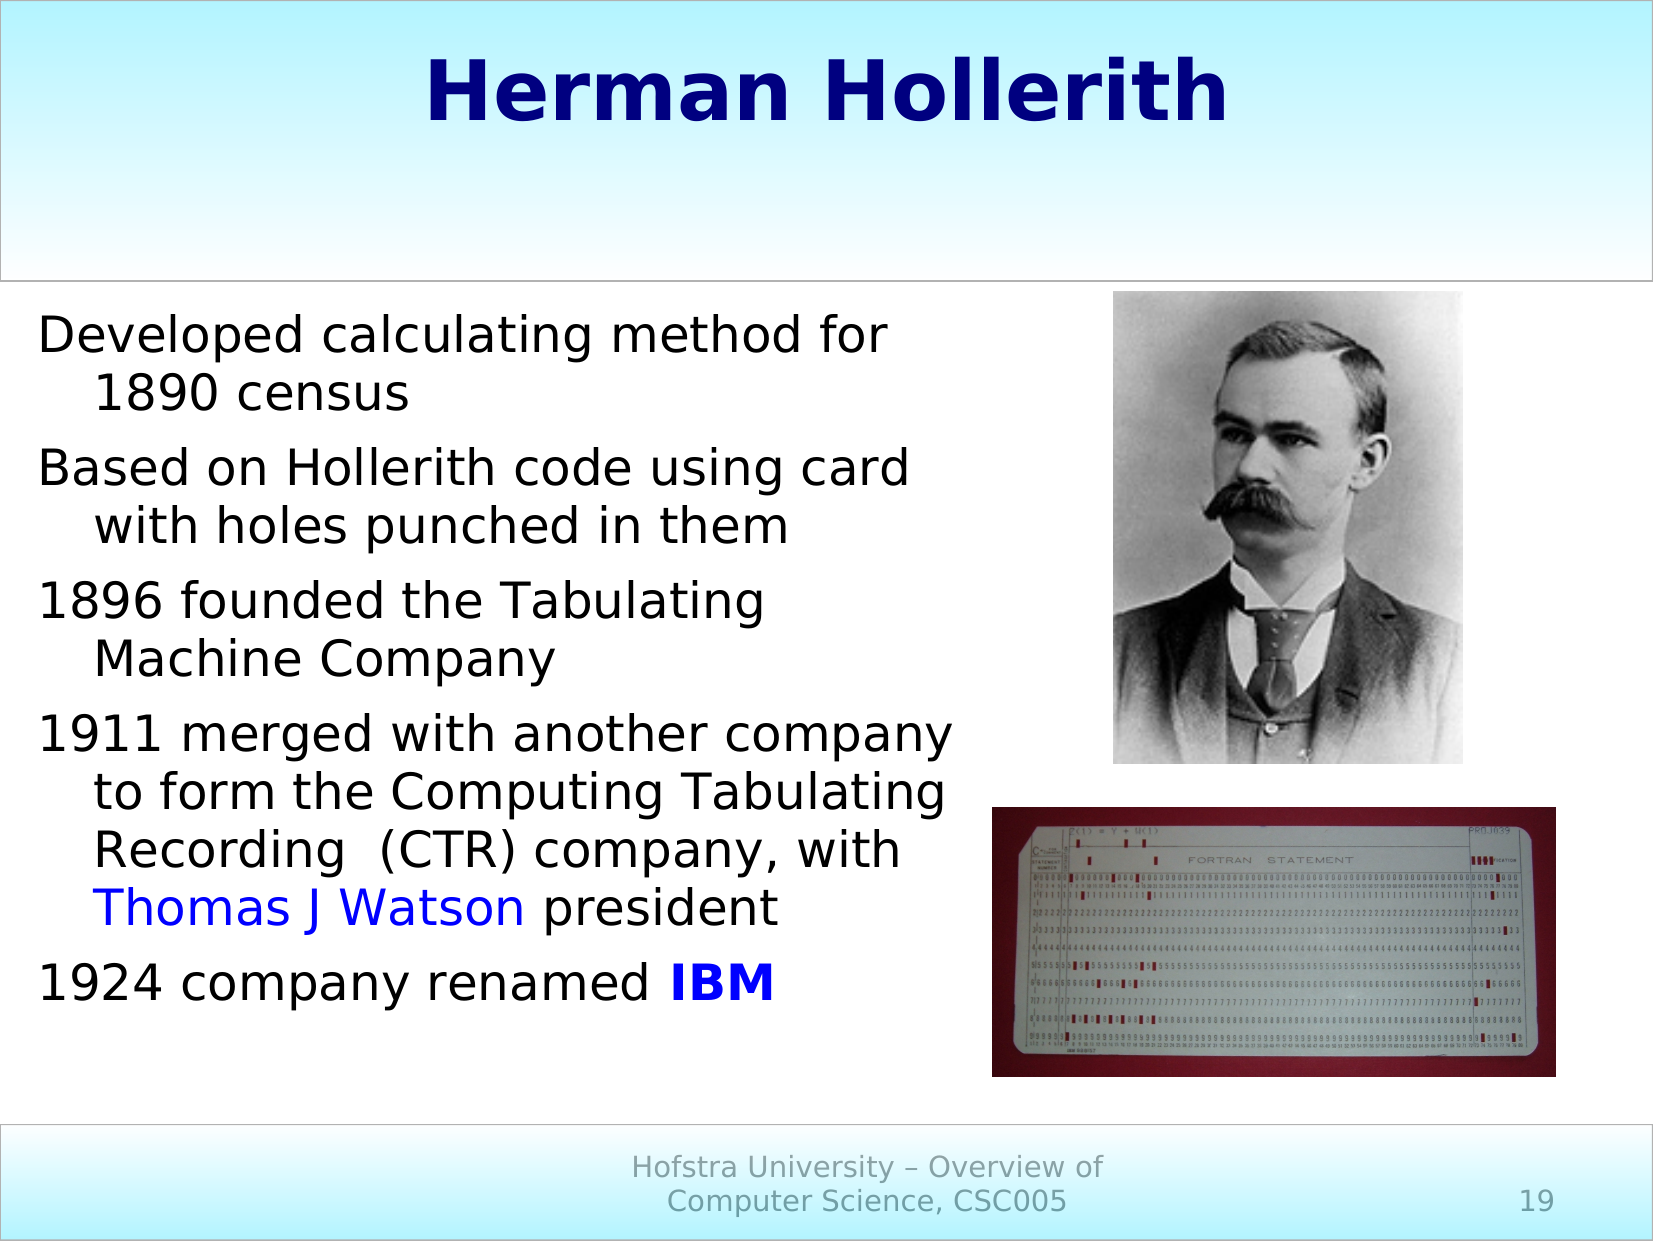

# Herman Hollerith
Developed calculating method for 1890 census
Based on Hollerith code using card with holes punched in them
1896 founded the Tabulating Machine Company
1911 merged with another company to form the Computing Tabulating Recording (CTR) company, with Thomas J Watson president
1924 company renamed IBM
19